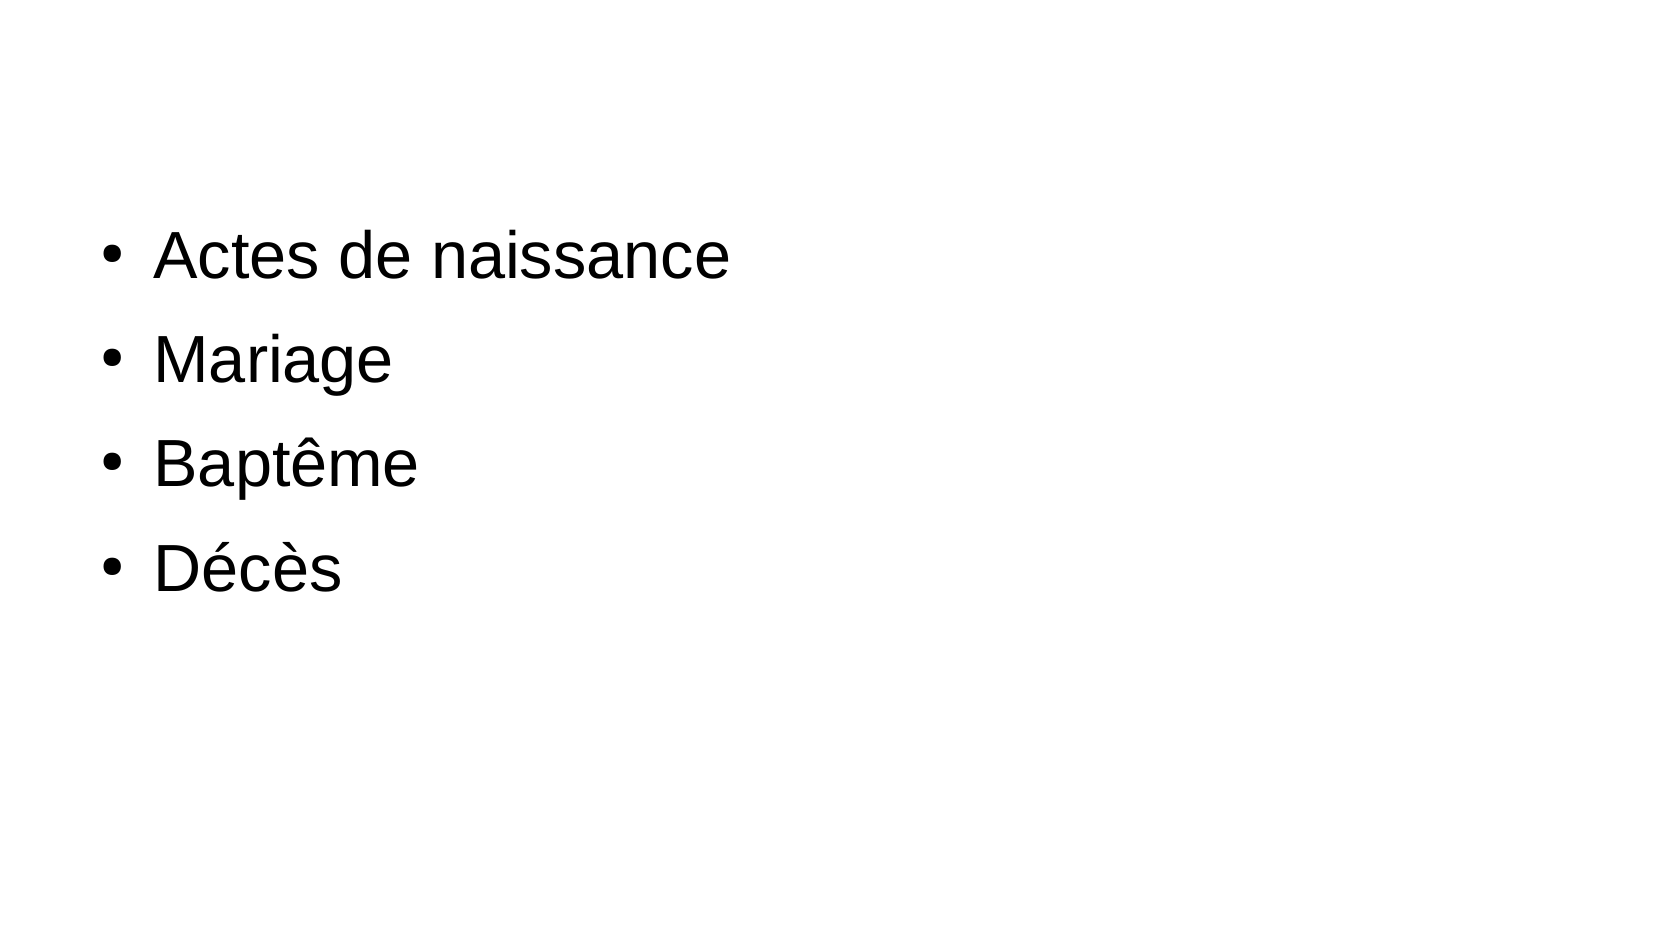

# Actes de naissance
Mariage
Baptême
Décès